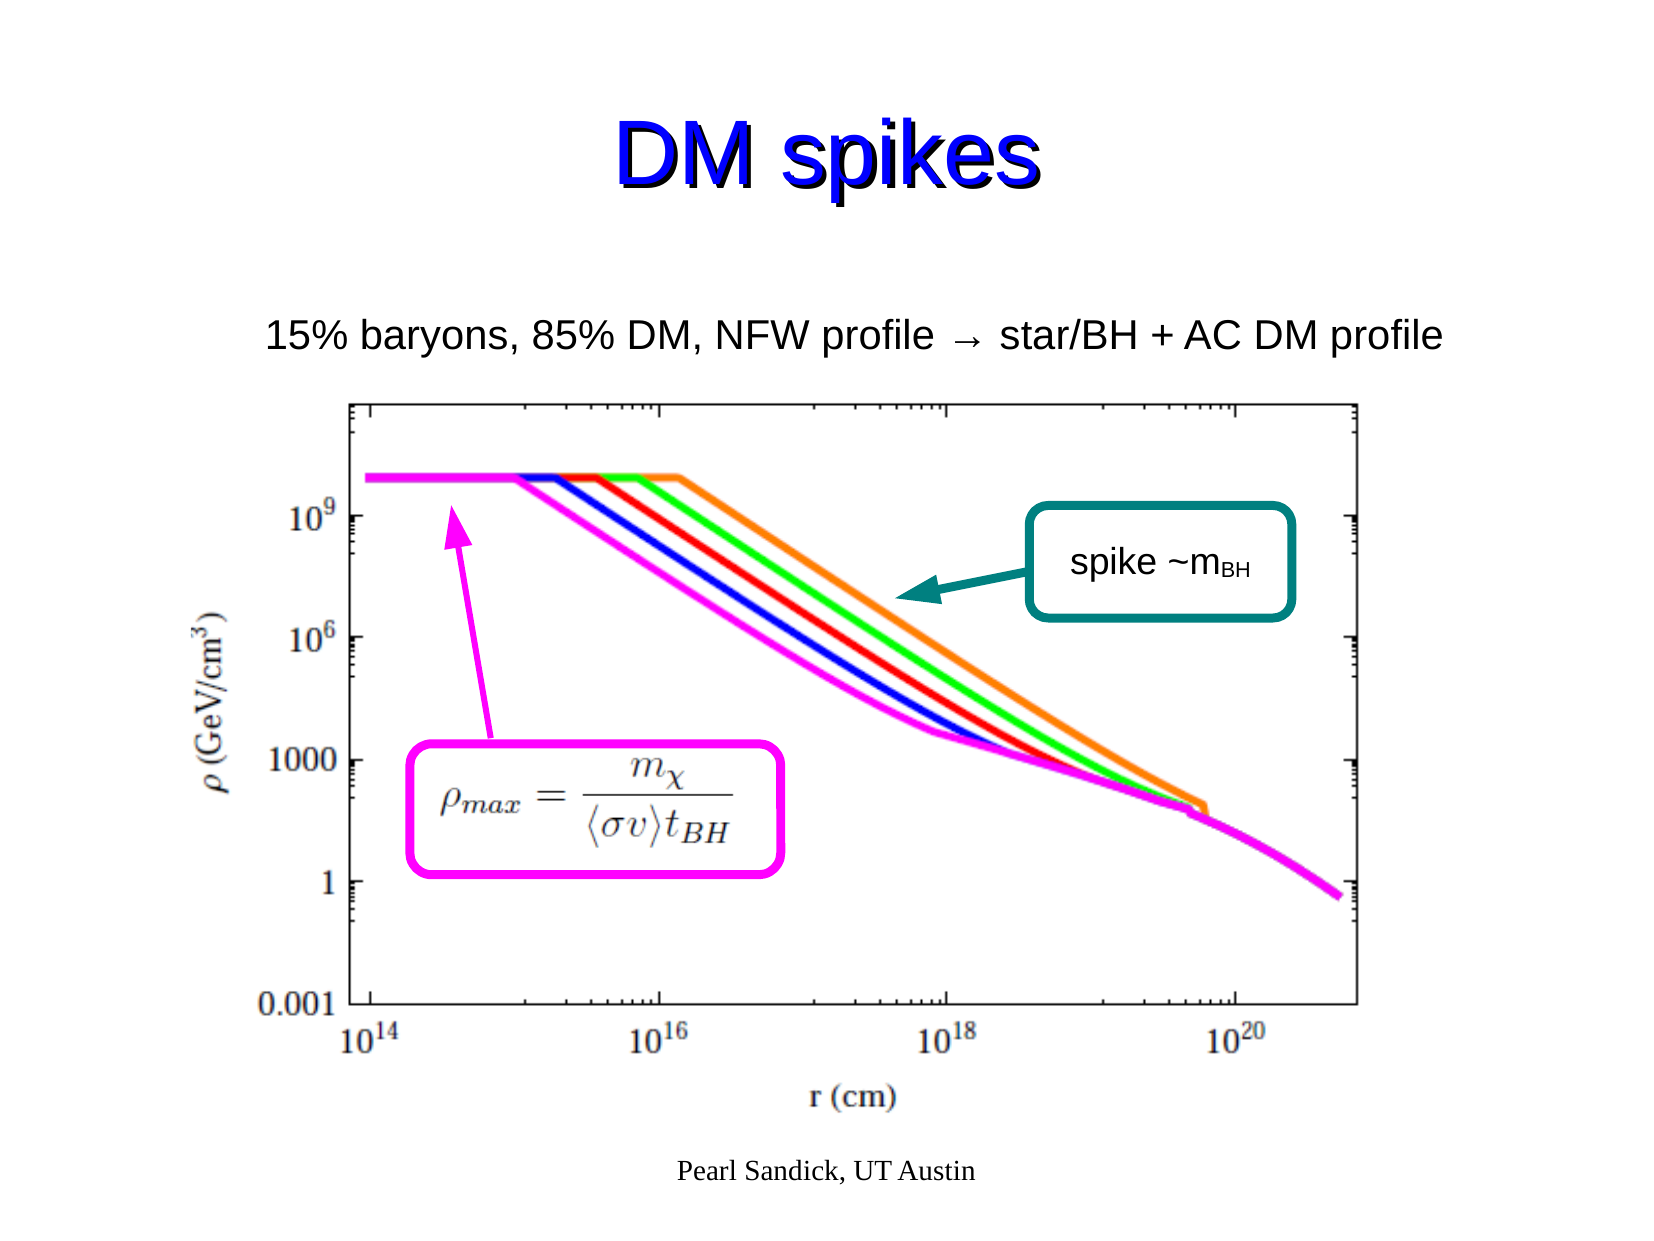

# DM spikes
15% baryons, 85% DM, NFW profile → star/BH + AC DM profile
spike ~mBH
Pearl Sandick, UT Austin
10 M⊙
102 M⊙
103 M⊙
104 M⊙
105 M⊙